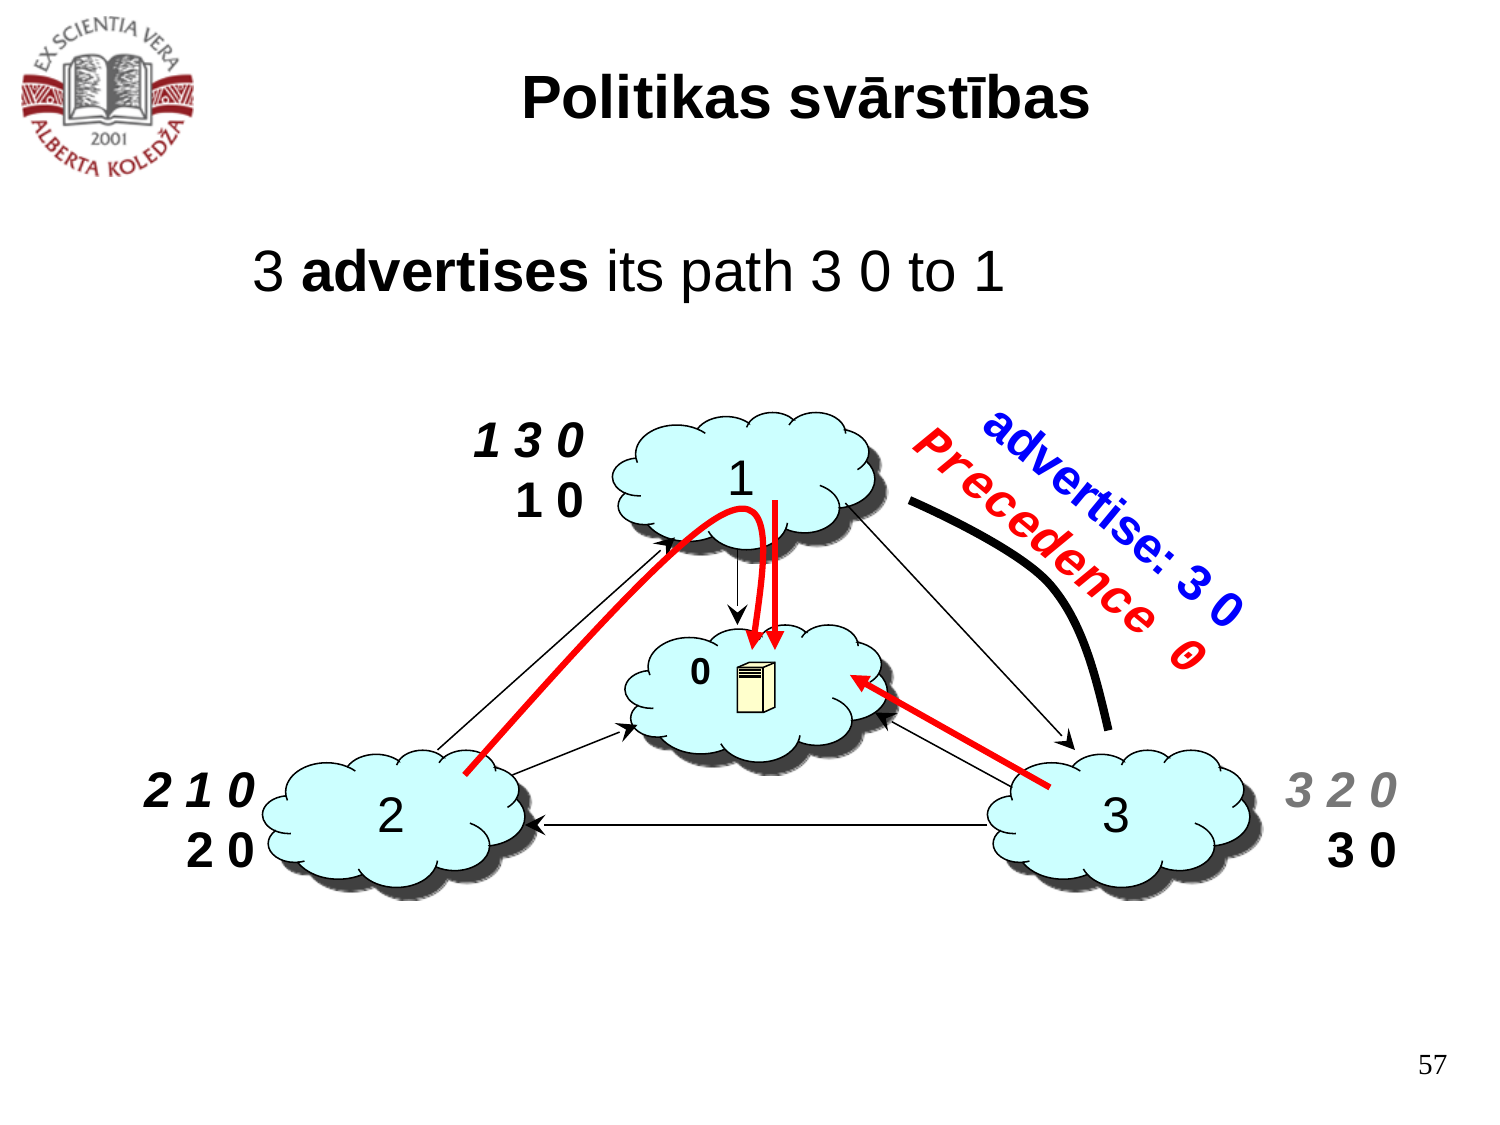

# Politikas svārstības
3 advertises its path 3 0 to 1
1 3 0
 1 0
1
2
3
advertise: 3 0
Precedence 0
0
2 1 0
 2 0
3 2 0
 3 0